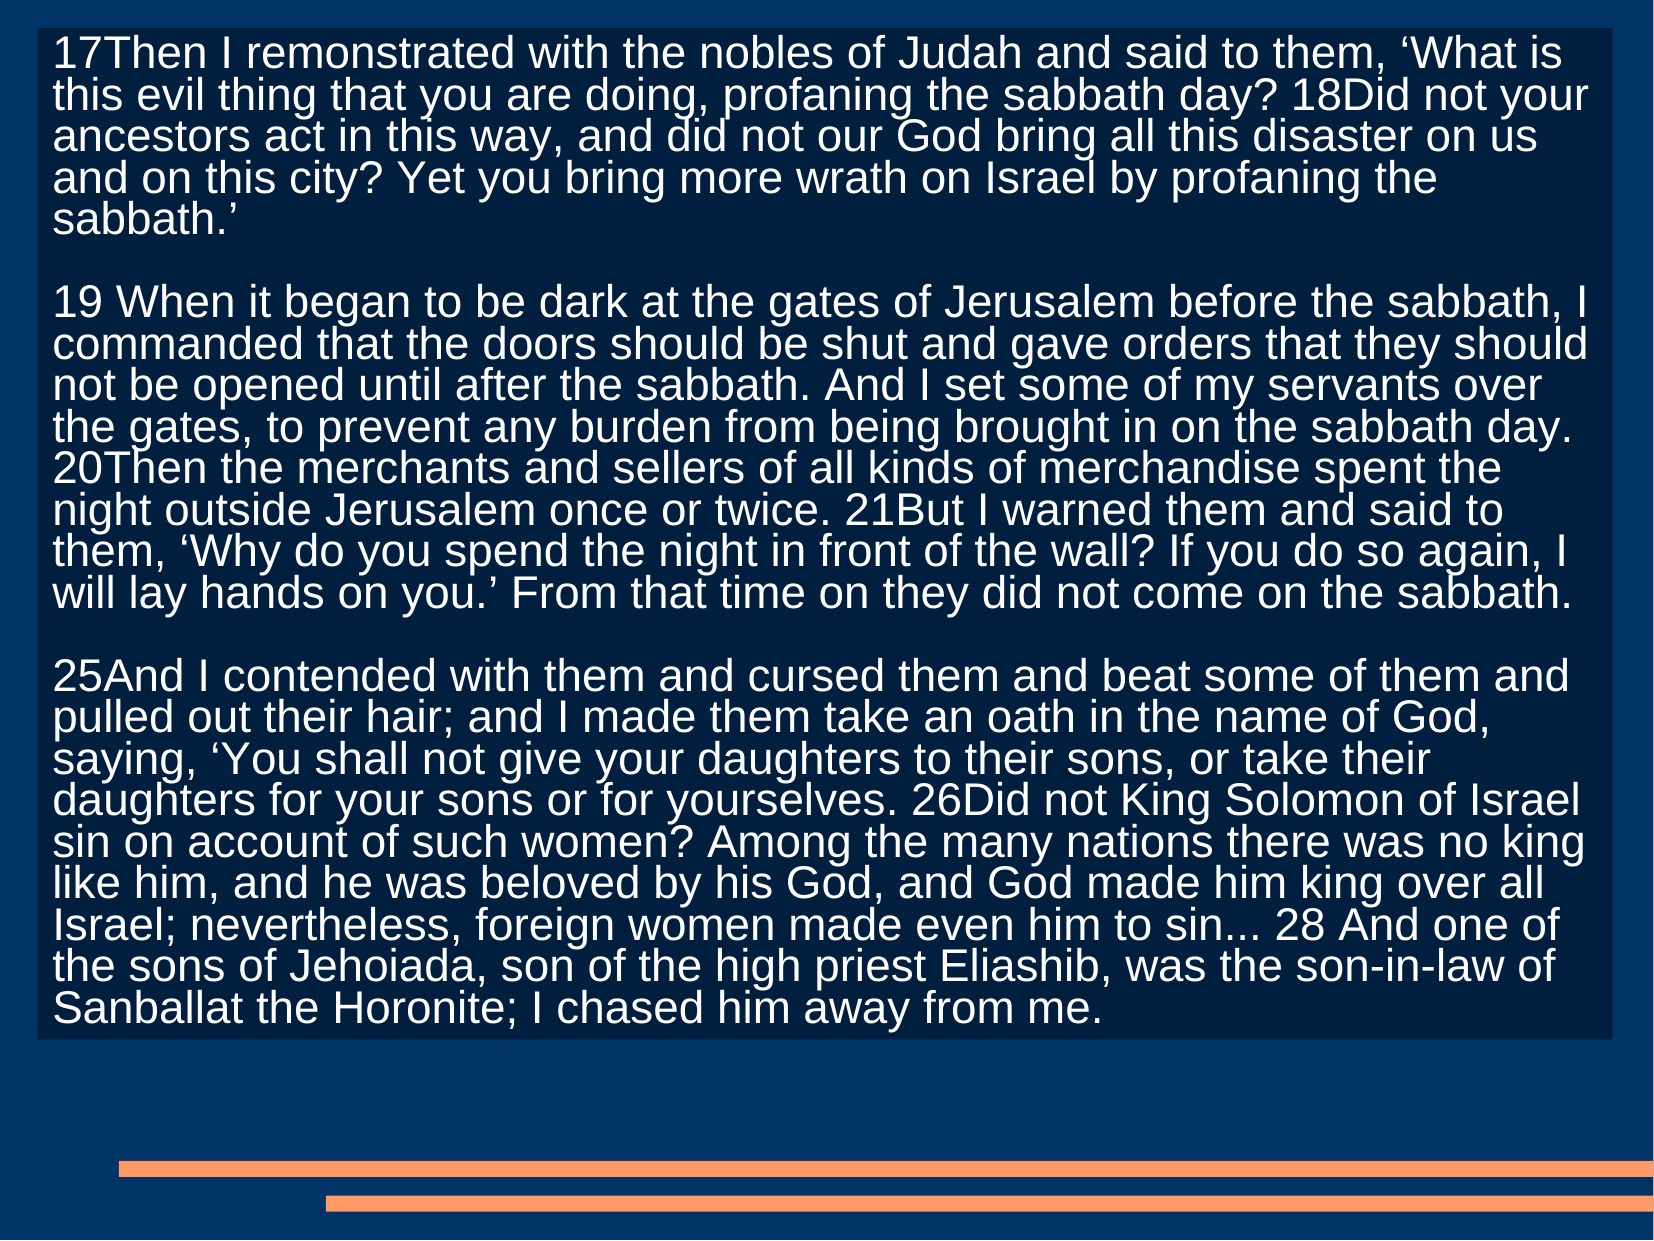

17Then I remonstrated with the nobles of Judah and said to them, ‘What is this evil thing that you are doing, profaning the sabbath day? 18Did not your ancestors act in this way, and did not our God bring all this disaster on us and on this city? Yet you bring more wrath on Israel by profaning the sabbath.’
19 When it began to be dark at the gates of Jerusalem before the sabbath, I commanded that the doors should be shut and gave orders that they should not be opened until after the sabbath. And I set some of my servants over the gates, to prevent any burden from being brought in on the sabbath day. 20Then the merchants and sellers of all kinds of merchandise spent the night outside Jerusalem once or twice. 21But I warned them and said to them, ‘Why do you spend the night in front of the wall? If you do so again, I will lay hands on you.’ From that time on they did not come on the sabbath.
25And I contended with them and cursed them and beat some of them and pulled out their hair; and I made them take an oath in the name of God, saying, ‘You shall not give your daughters to their sons, or take their daughters for your sons or for yourselves. 26Did not King Solomon of Israel sin on account of such women? Among the many nations there was no king like him, and he was beloved by his God, and God made him king over all Israel; nevertheless, foreign women made even him to sin... 28 And one of the sons of Jehoiada, son of the high priest Eliashib, was the son-in-law of Sanballat the Horonite; I chased him away from me.